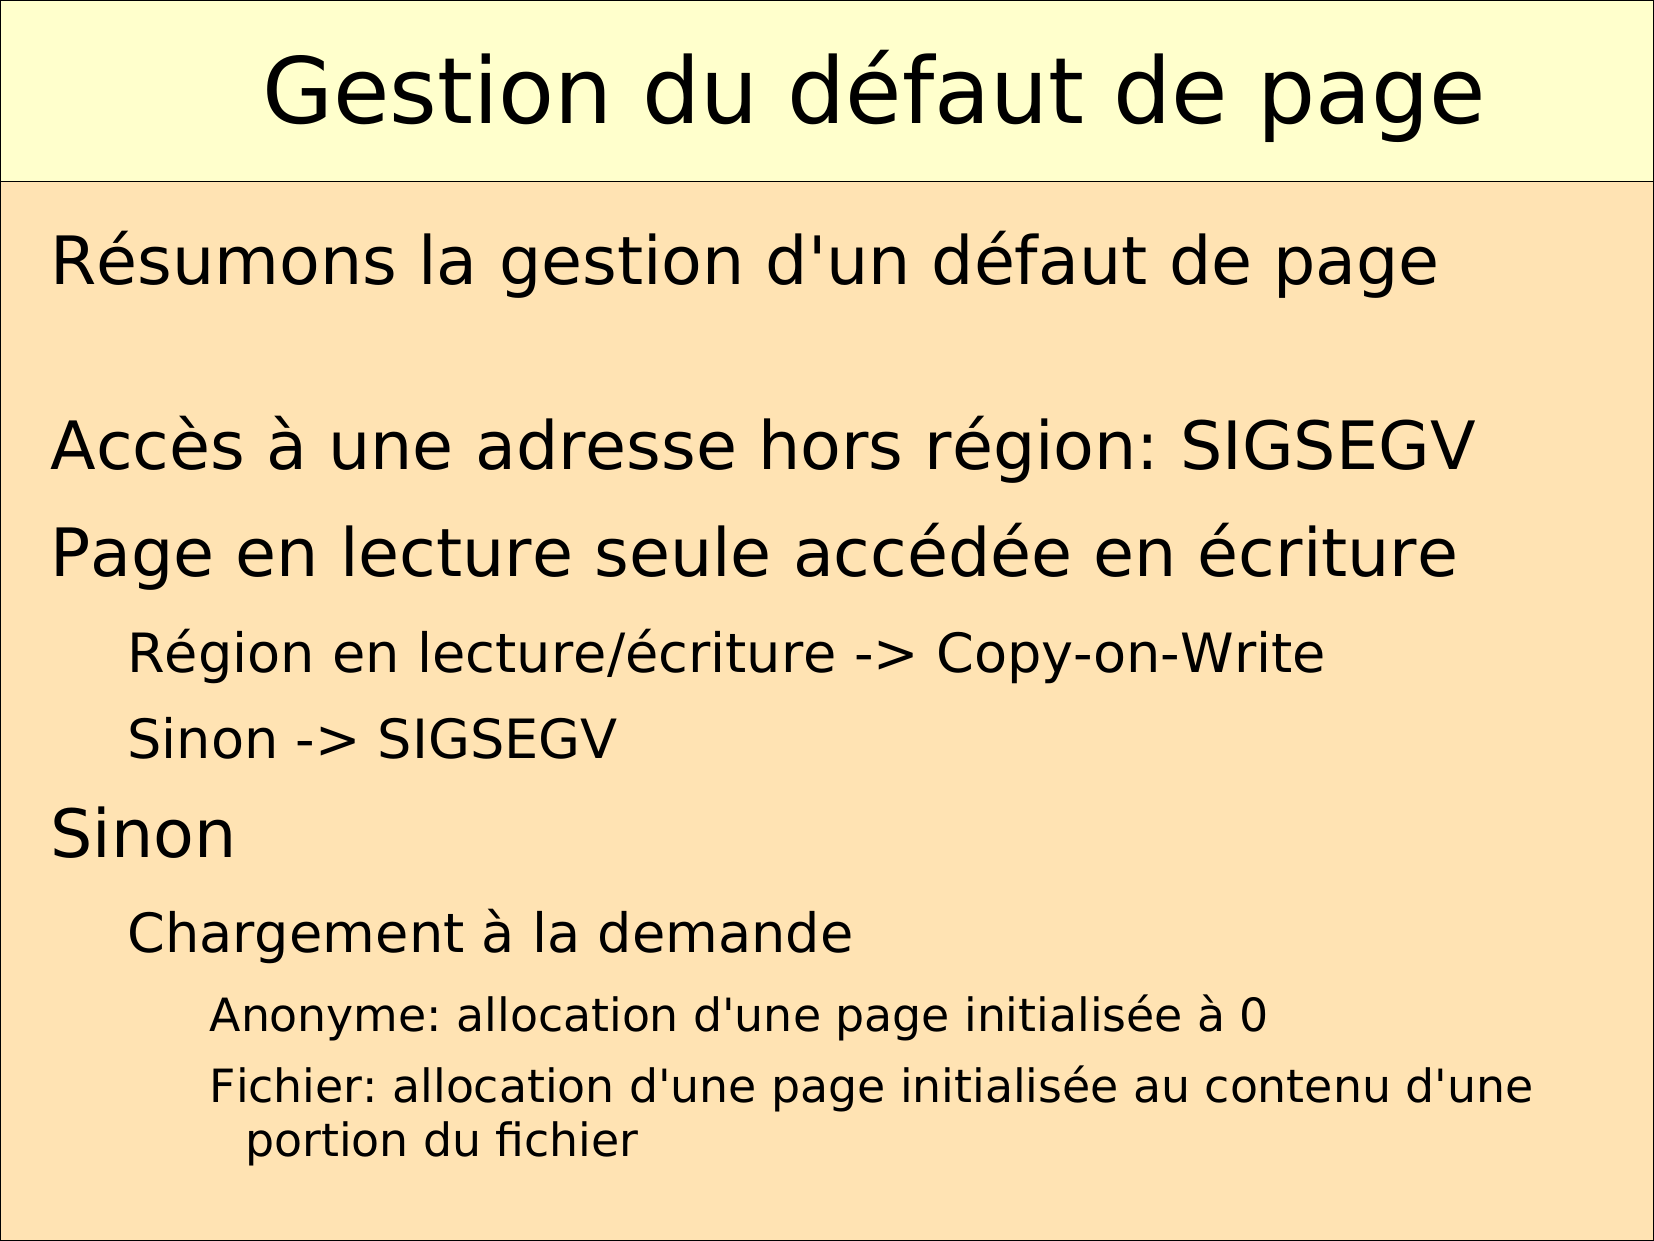

# Gestion du défaut de page
Résumons la gestion d'un défaut de page
Accès à une adresse hors région: SIGSEGV
Page en lecture seule accédée en écriture
Région en lecture/écriture -> Copy-on-Write
Sinon -> SIGSEGV
Sinon
Chargement à la demande
Anonyme: allocation d'une page initialisée à 0
Fichier: allocation d'une page initialisée au contenu d'une portion du fichier